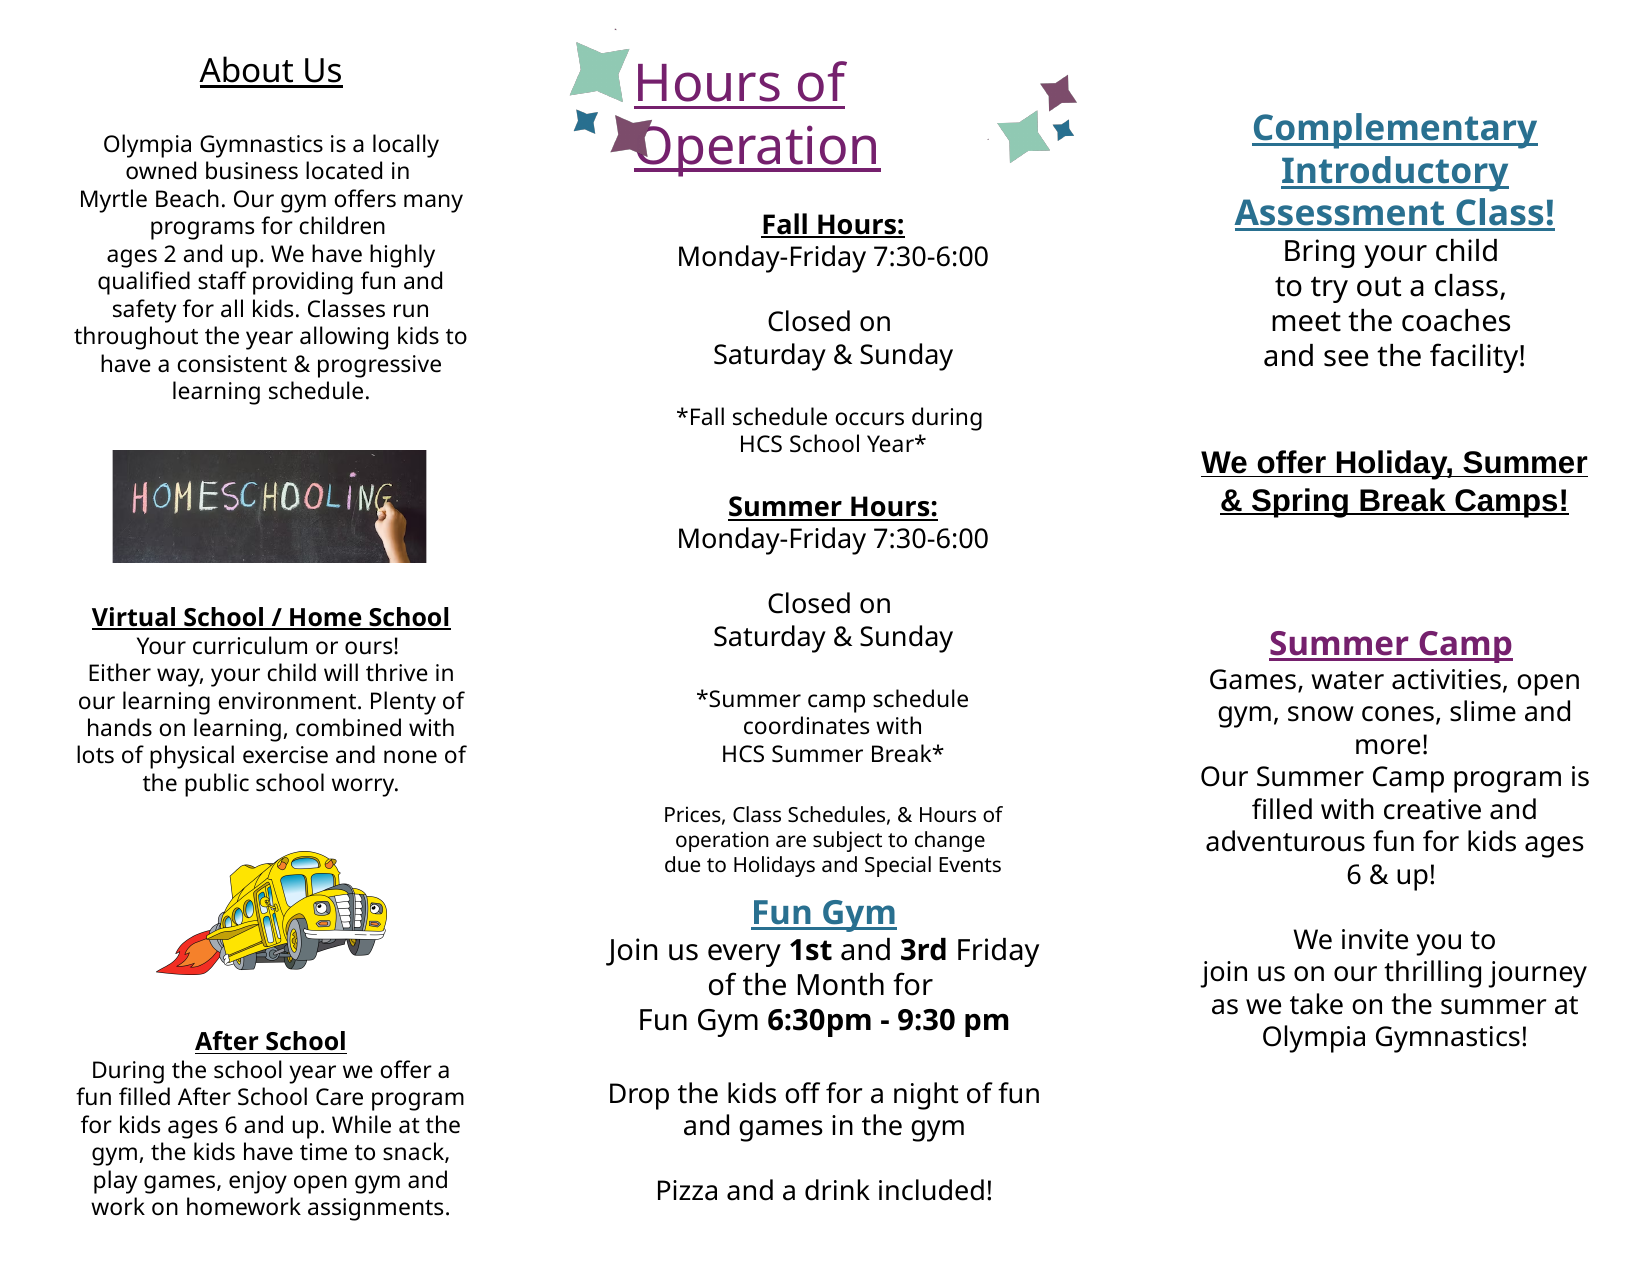

About Us
Olympia Gymnastics is a locally
owned business located in
Myrtle Beach. Our gym offers many programs for children
ages 2 and up. We have highly qualified staff providing fun and safety for all kids. Classes run throughout the year allowing kids to have a consistent & progressive learning schedule.
Virtual School / Home School
Your curriculum or ours!
Either way, your child will thrive in our learning environment. Plenty of hands on learning, combined with lots of physical exercise and none of the public school worry.
After School
During the school year we offer a fun filled After School Care program for kids ages 6 and up. While at the gym, the kids have time to snack, play games, enjoy open gym and work on homework assignments.
Hours of Operation
Fall Hours:
Monday-Friday 7:30-6:00
Closed on
Saturday & Sunday
*Fall schedule occurs during
HCS School Year*
Summer Hours:
Monday-Friday 7:30-6:00
Closed on
Saturday & Sunday
*Summer camp schedule coordinates with
HCS Summer Break*
Prices, Class Schedules, & Hours of operation are subject to change
due to Holidays and Special Events
Complementary Introductory Assessment Class!
Bring your child
to try out a class,
meet the coaches
and see the facility!
We offer Holiday, Summer & Spring Break Camps!
Summer Camp
Games, water activities, open gym, snow cones, slime and more!
Our Summer Camp program is filled with creative and adventurous fun for kids ages 6 & up!
We invite you to
join us on our thrilling journey as we take on the summer at Olympia Gymnastics!
Fun Gym
Join us every 1st and 3rd Friday of the Month for
Fun Gym 6:30pm - 9:30 pm
Drop the kids off for a night of fun and games in the gym
Pizza and a drink included!